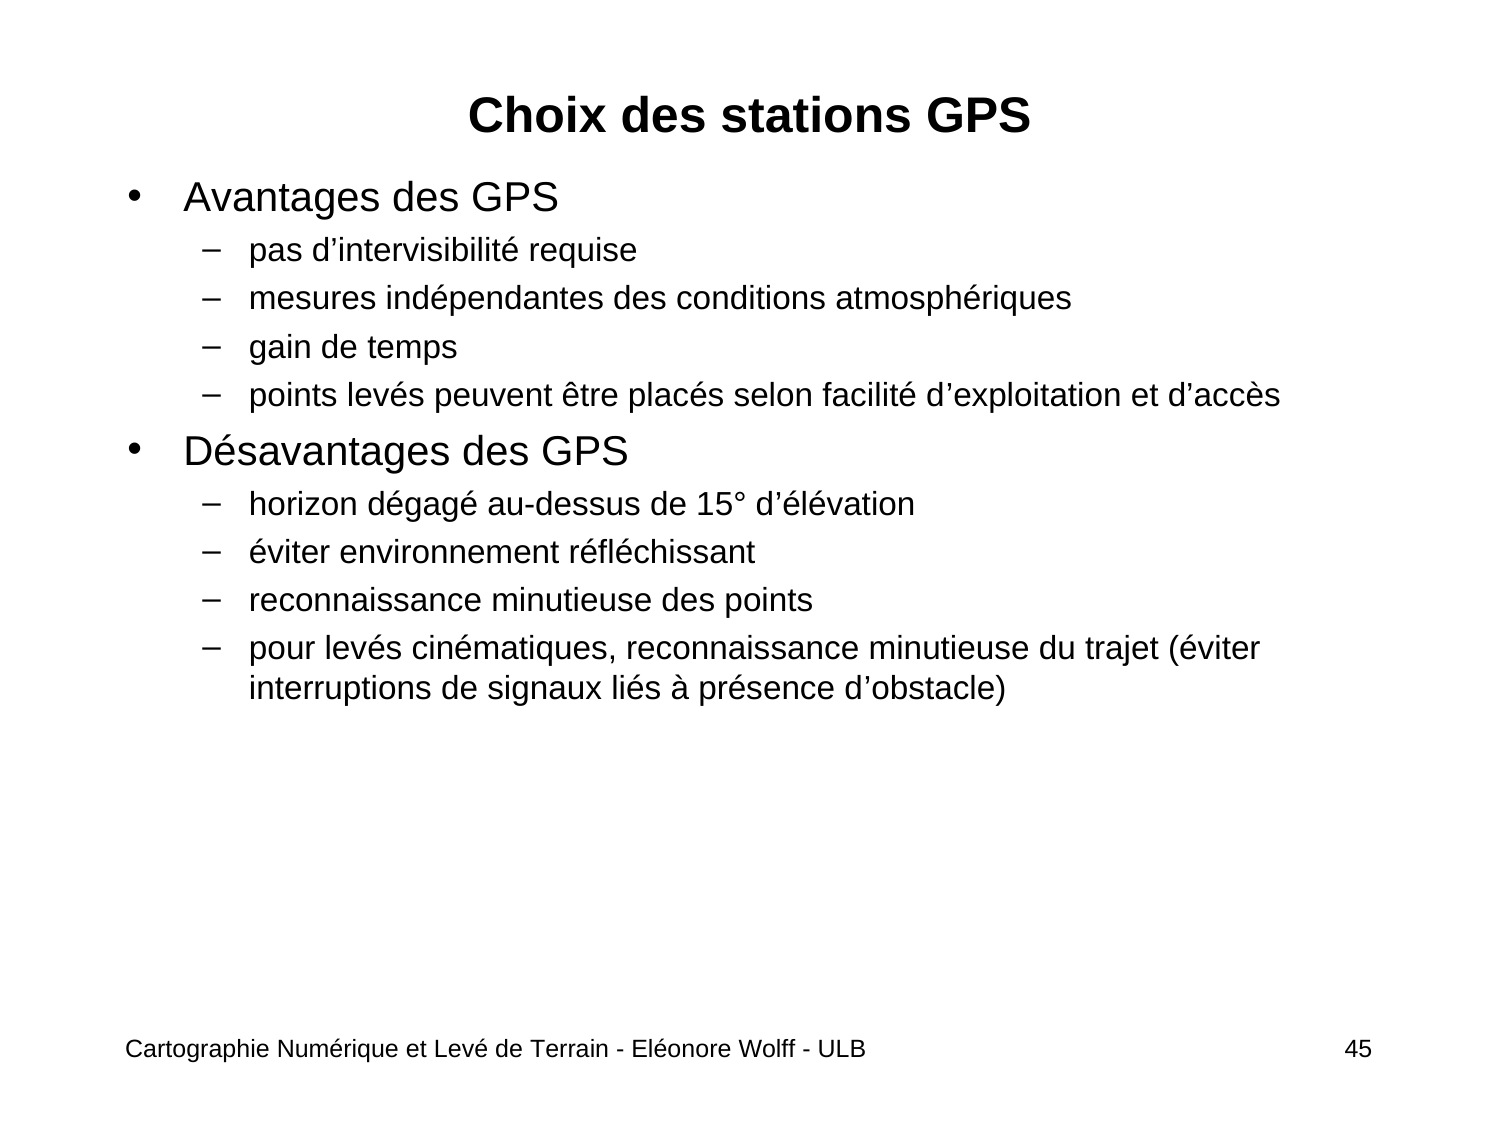

# Choix des stations GPS
Avantages des GPS
pas d’intervisibilité requise
mesures indépendantes des conditions atmosphériques
gain de temps
points levés peuvent être placés selon facilité d’exploitation et d’accès
Désavantages des GPS
horizon dégagé au-dessus de 15° d’élévation
éviter environnement réfléchissant
reconnaissance minutieuse des points
pour levés cinématiques, reconnaissance minutieuse du trajet (éviter interruptions de signaux liés à présence d’obstacle)‏
Cartographie Numérique et Levé de Terrain - Eléonore Wolff - ULB